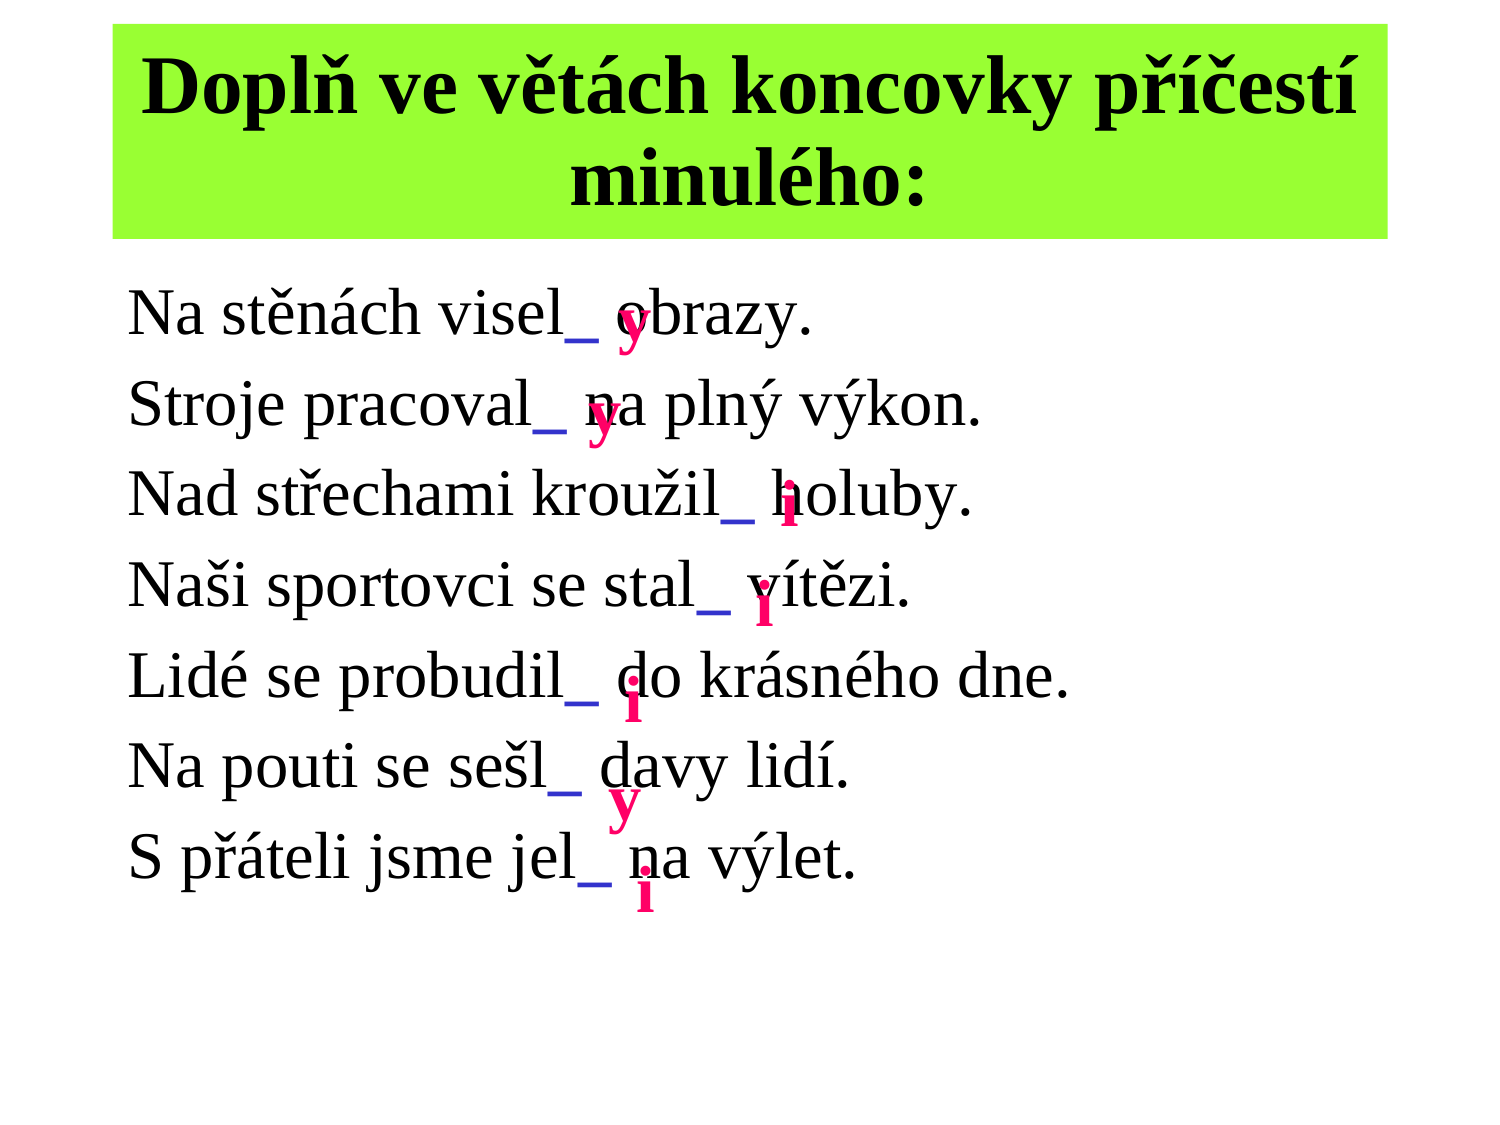

Doplň ve větách koncovky příčestí minulého:
# Na stěnách visel_ obrazy.
Stroje pracoval_ na plný výkon.
Nad střechami kroužil_ holuby.
Naši sportovci se stal_ vítězi.
Lidé se probudil_ do krásného dne.
Na pouti se sešl_ davy lidí.
S přáteli jsme jel_ na výlet.
y
y
i
i
i
y
i